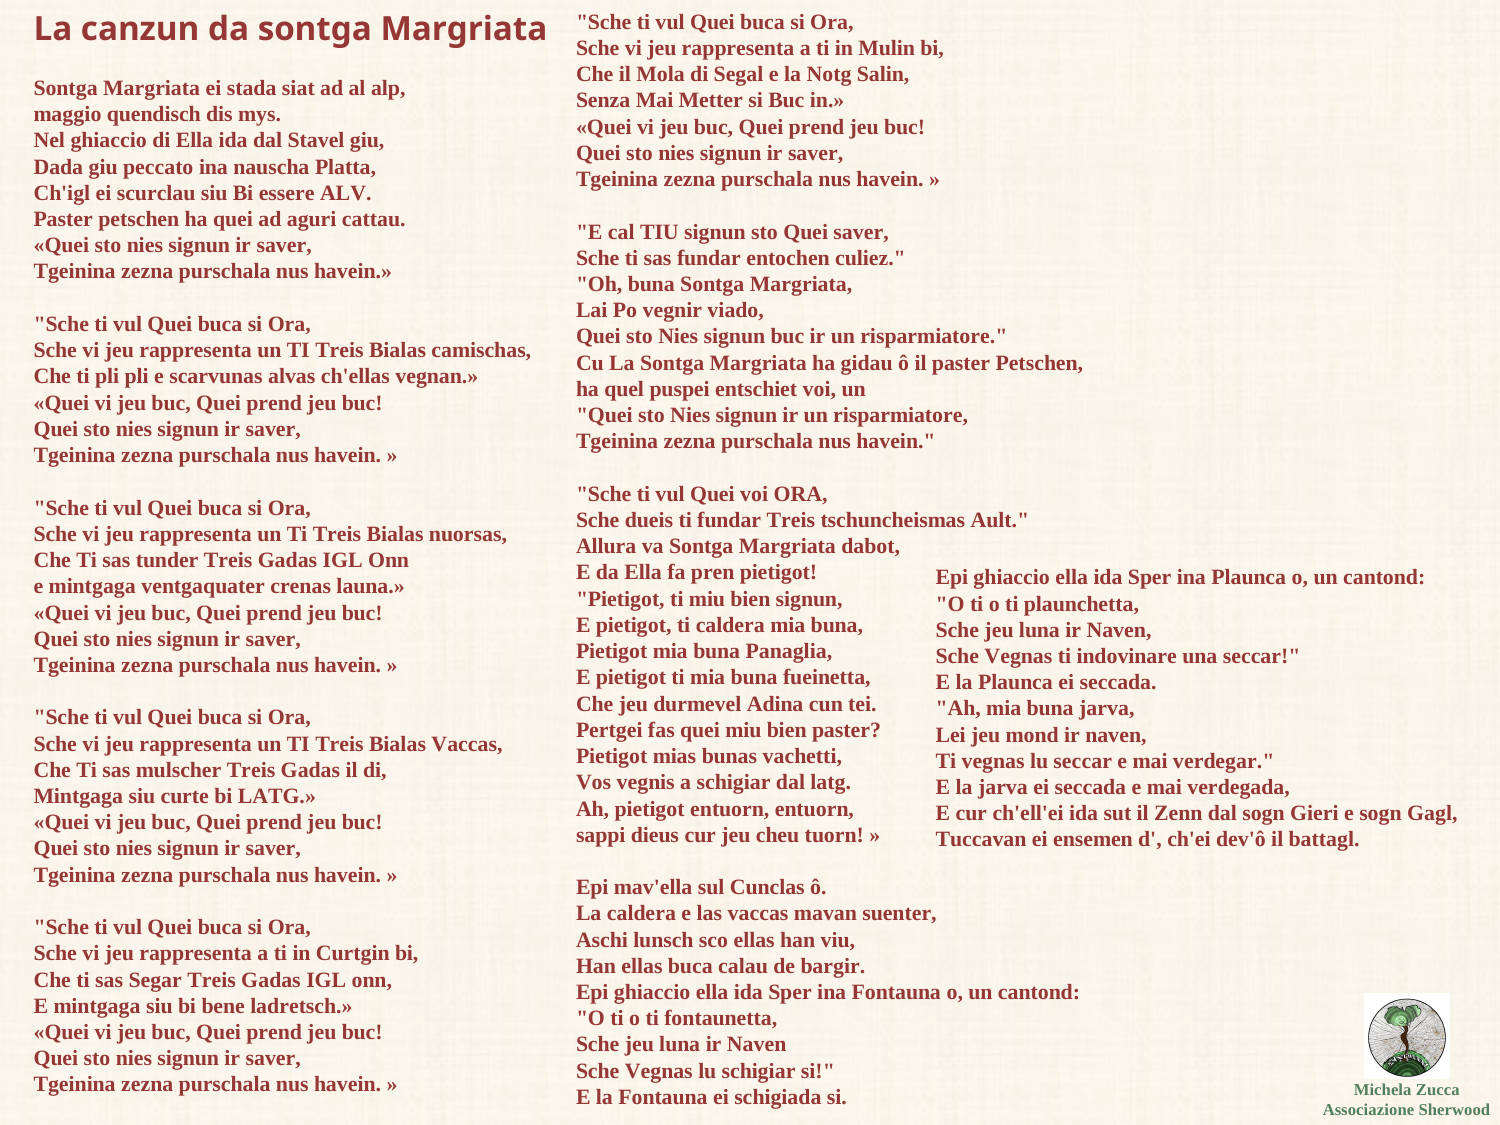

La canzun da sontga Margriata
Sontga Margriata ei stada siat ad al alp,
maggio quendisch dis mys.
Nel ghiaccio di Ella ida dal Stavel giu,
Dada giu peccato ina nauscha Platta,
Ch'igl ei scurclau siu Bi essere ALV.
Paster petschen ha quei ad aguri cattau.
«Quei sto nies signun ir saver,
Tgeinina zezna purschala nus havein.»
"Sche ti vul Quei buca si Ora,
Sche vi jeu rappresenta un TI Treis Bialas camischas,
Che ti pli pli e scarvunas alvas ch'ellas vegnan.»
«Quei vi jeu buc, Quei prend jeu buc!
Quei sto nies signun ir saver,
Tgeinina zezna purschala nus havein. »
"Sche ti vul Quei buca si Ora,
Sche vi jeu rappresenta un Ti Treis Bialas nuorsas,
Che Ti sas tunder Treis Gadas IGL Onn
e mintgaga ventgaquater crenas launa.»
«Quei vi jeu buc, Quei prend jeu buc!
Quei sto nies signun ir saver,
Tgeinina zezna purschala nus havein. »
"Sche ti vul Quei buca si Ora,
Sche vi jeu rappresenta un TI Treis Bialas Vaccas,
Che Ti sas mulscher Treis Gadas il di,
Mintgaga siu curte bi LATG.»
«Quei vi jeu buc, Quei prend jeu buc!
Quei sto nies signun ir saver,
Tgeinina zezna purschala nus havein. »
"Sche ti vul Quei buca si Ora,
Sche vi jeu rappresenta a ti in Curtgin bi,
Che ti sas Segar Treis Gadas IGL onn,
E mintgaga siu bi bene ladretsch.»
«Quei vi jeu buc, Quei prend jeu buc!
Quei sto nies signun ir saver,
Tgeinina zezna purschala nus havein. »
.
"Sche ti vul Quei buca si Ora,
Sche vi jeu rappresenta a ti in Mulin bi,
Che il Mola di Segal e la Notg Salin,
Senza Mai Metter si Buc in.»
«Quei vi jeu buc, Quei prend jeu buc!
Quei sto nies signun ir saver,
Tgeinina zezna purschala nus havein. »
"E cal TIU signun sto Quei saver,
Sche ti sas fundar entochen culiez."
"Oh, buna Sontga Margriata,
Lai Po vegnir viado,
Quei sto Nies signun buc ir un risparmiatore."
Cu La Sontga Margriata ha gidau ô il paster Petschen,
ha quel puspei entschiet voi, un
"Quei sto Nies signun ir un risparmiatore,
Tgeinina zezna purschala nus havein."
"Sche ti vul Quei voi ORA,
Sche dueis ti fundar Treis tschuncheismas Ault."
Allura va Sontga Margriata dabot,
E da Ella fa pren pietigot!
"Pietigot, ti miu bien signun,
E pietigot, ti caldera mia buna,
Pietigot mia buna Panaglia,
E pietigot ti mia buna fueinetta,
Che jeu durmevel Adina cun tei.
Pertgei fas quei miu bien paster?
Pietigot mias bunas vachetti,
Vos vegnis a schigiar dal latg.
Ah, pietigot entuorn, entuorn,
sappi dieus cur jeu cheu tuorn! »
Epi mav'ella sul Cunclas ô.
La caldera e las vaccas mavan suenter,
Aschi lunsch sco ellas han viu,
Han ellas buca calau de bargir.
Epi ghiaccio ella ida Sper ina Fontauna o, un cantond:
"O ti o ti fontaunetta,
Sche jeu luna ir Naven
Sche Vegnas lu schigiar si!"
E la Fontauna ei schigiada si.
Epi ghiaccio ella ida Sper ina Plaunca o, un cantond:
"O ti o ti plaunchetta,
Sche jeu luna ir Naven,
Sche Vegnas ti indovinare una seccar!"
E la Plaunca ei seccada.
"Ah, mia buna jarva,
Lei jeu mond ir naven,
Ti vegnas lu seccar e mai verdegar."
E la jarva ei seccada e mai verdegada,
E cur ch'ell'ei ida sut il Zenn dal sogn Gieri e sogn Gagl,
Tuccavan ei ensemen d', ch'ei dev'ô il battagl.
Michela Zucca
Associazione Sherwood